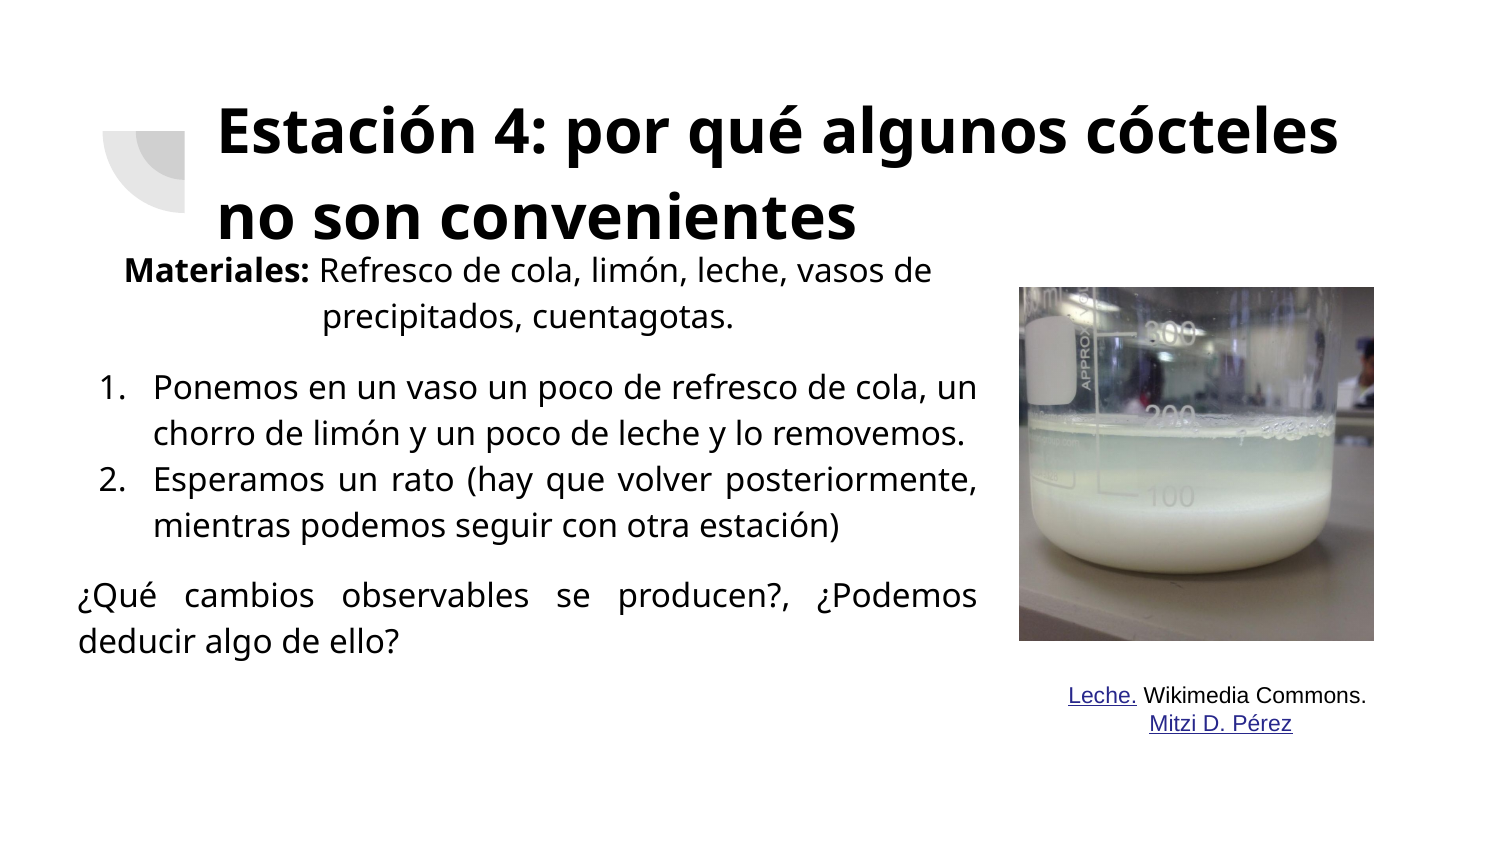

# Estación 4: por qué algunos cócteles no son convenientes
Materiales: Refresco de cola, limón, leche, vasos de precipitados, cuentagotas.
Ponemos en un vaso un poco de refresco de cola, un chorro de limón y un poco de leche y lo removemos.
Esperamos un rato (hay que volver posteriormente, mientras podemos seguir con otra estación)
¿Qué cambios observables se producen?, ¿Podemos deducir algo de ello?
Leche. Wikimedia Commons. Mitzi D. Pérez